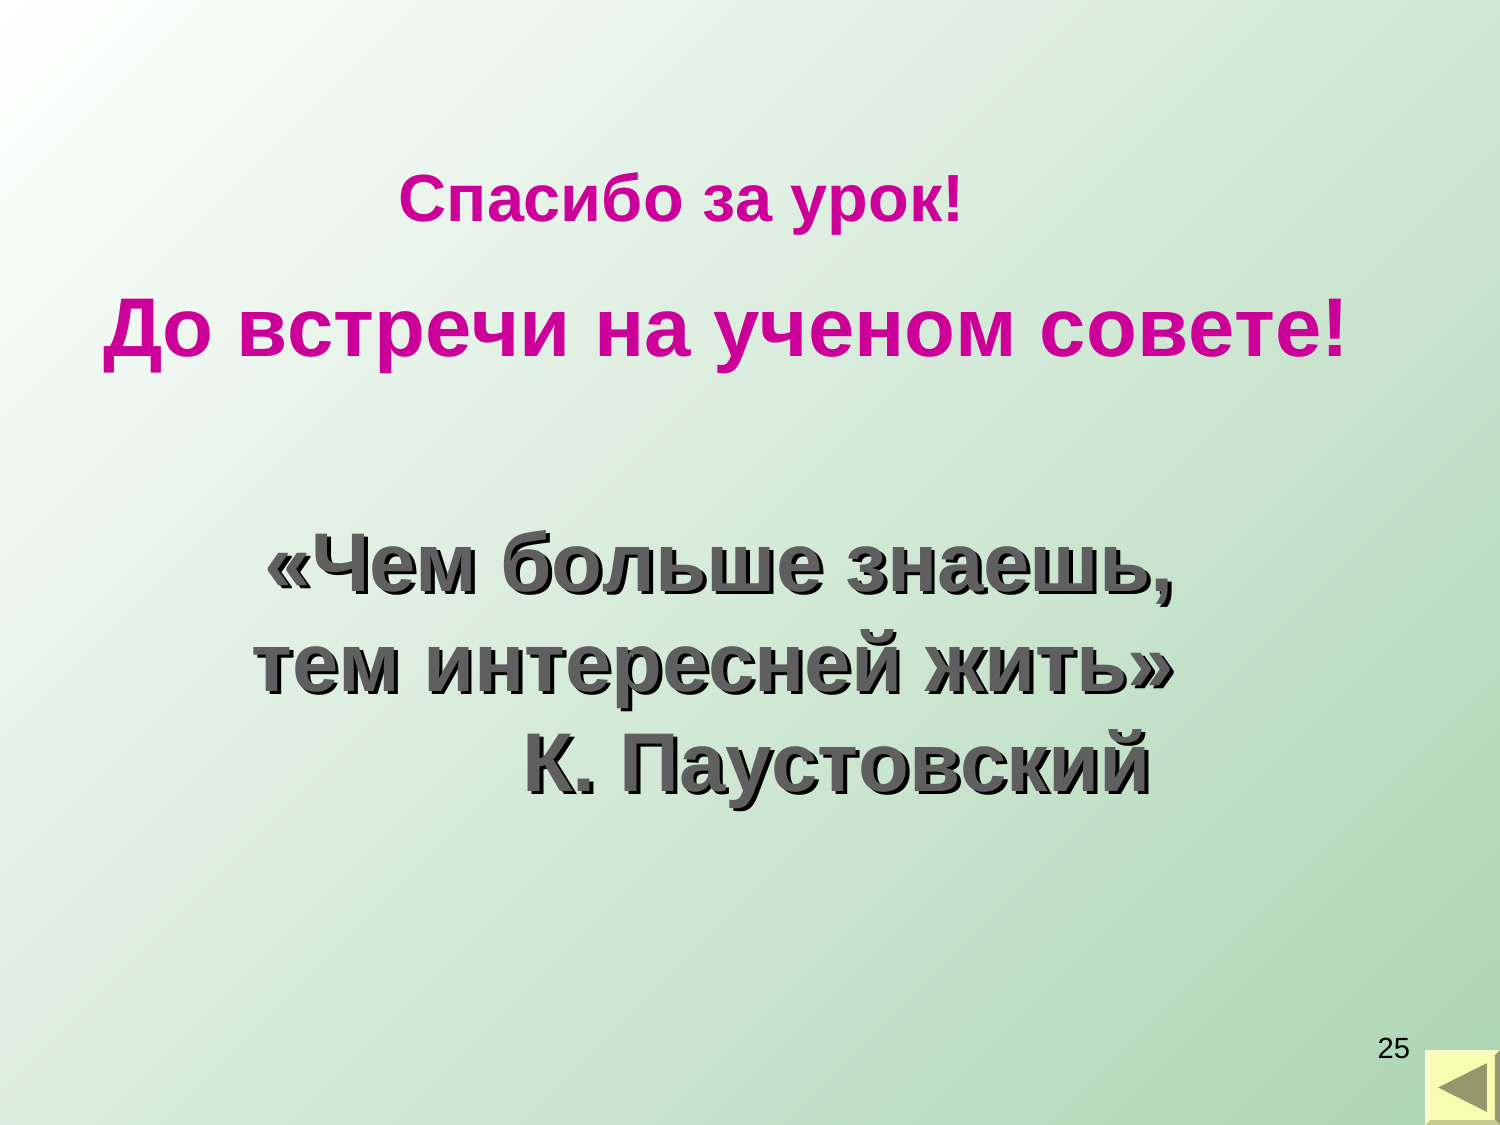

Спасибо за урок!
До встречи на ученом совете!
«Чем больше знаешь,
 тем интересней жить»
К. Паустовский
25